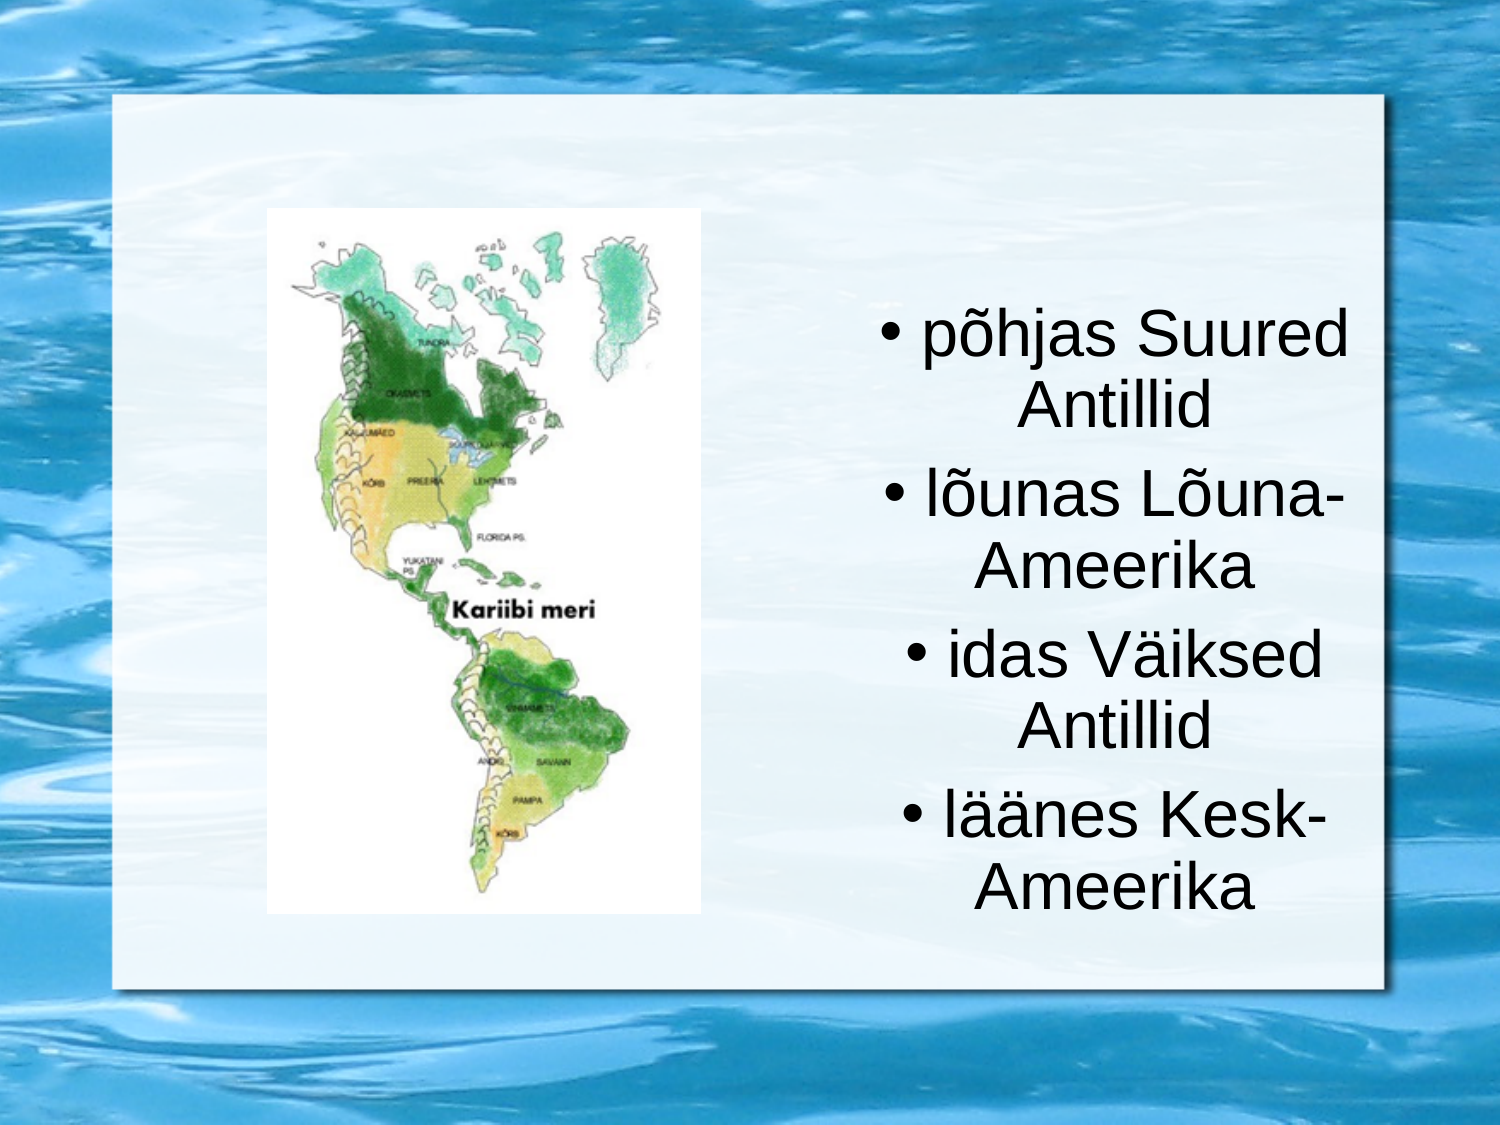

# põhjas Suured Antillid
 lõunas Lõuna-Ameerika
 idas Väiksed Antillid
 läänes Kesk-Ameerika